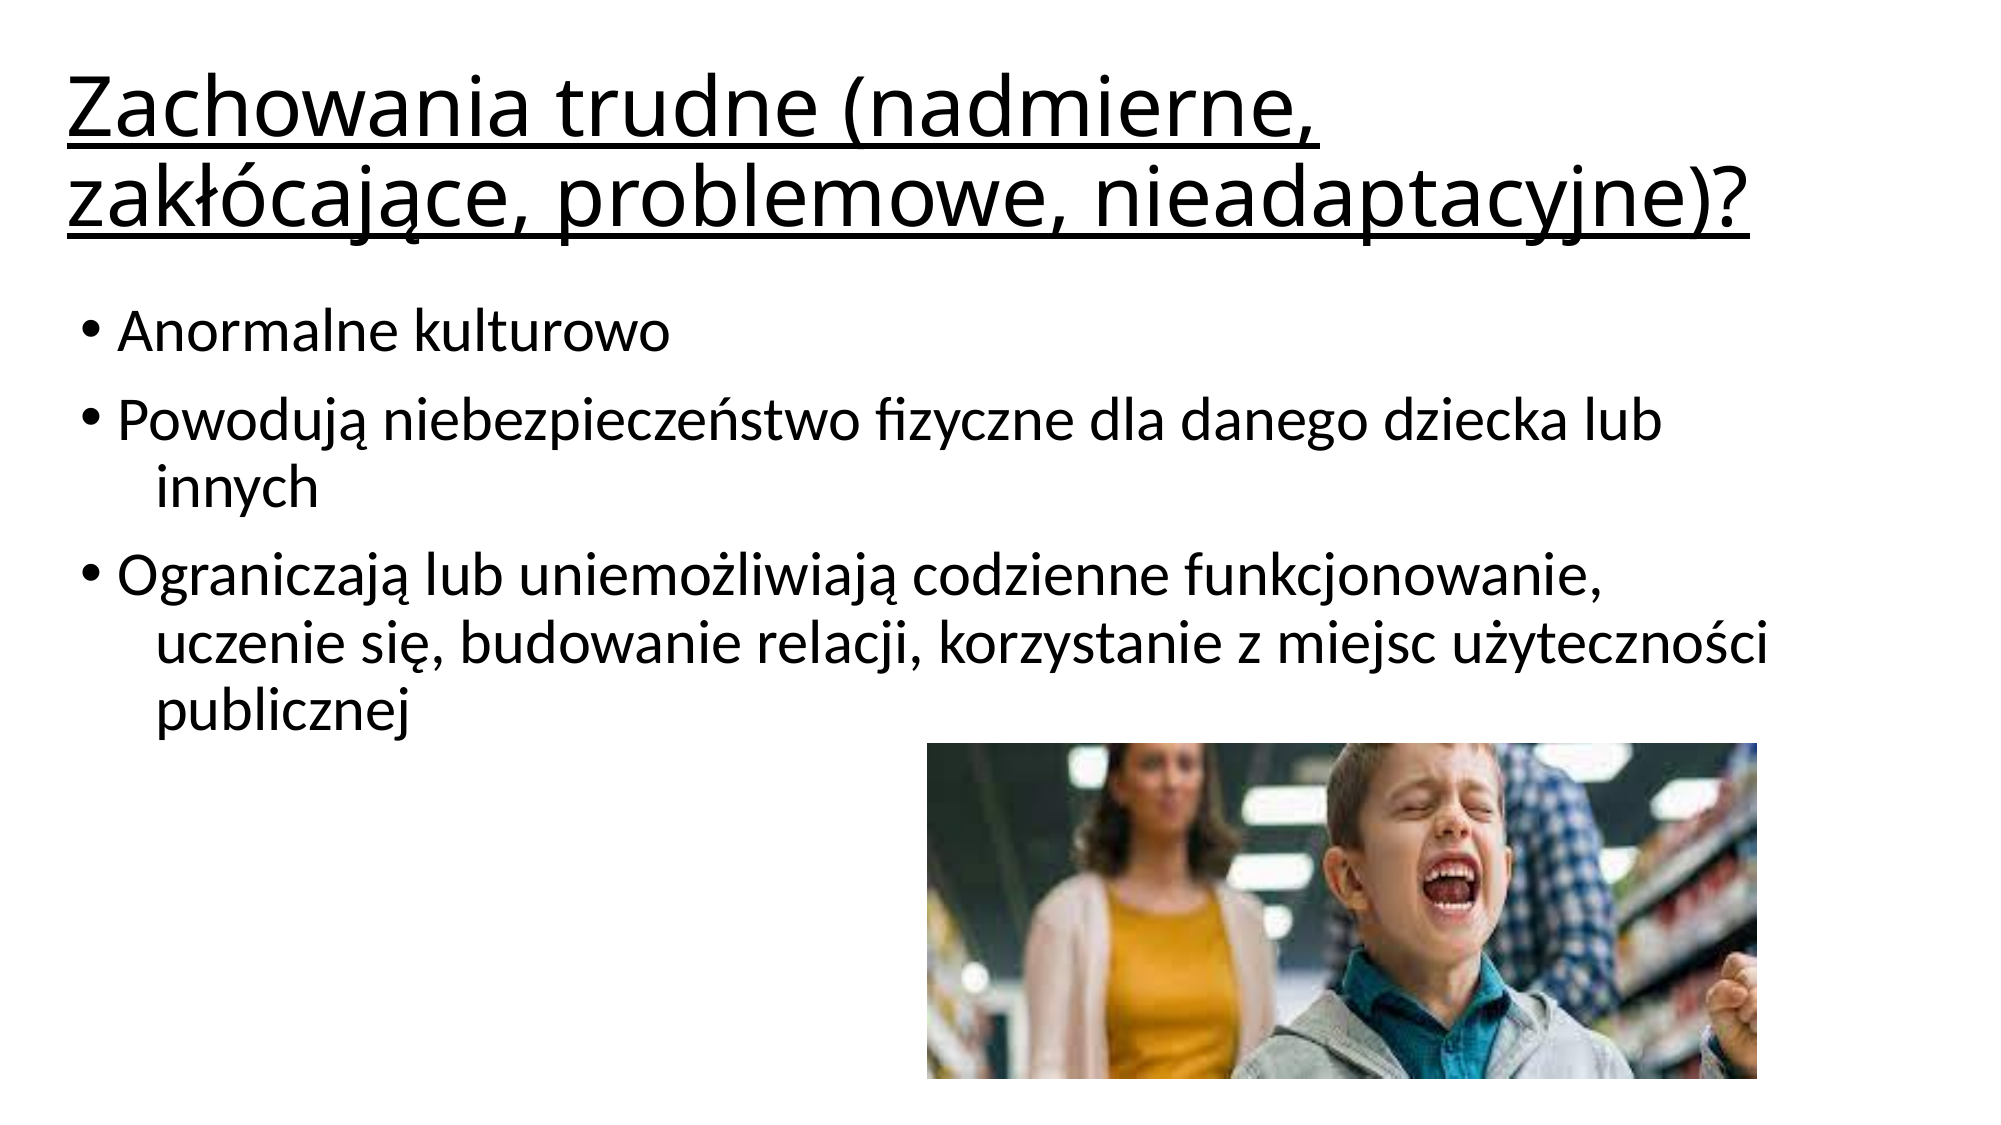

# Zachowania trudne (nadmierne, zakłócające, problemowe, nieadaptacyjne)?
Anormalne kulturowo
Powodują niebezpieczeństwo fizyczne dla danego dziecka lub innych
Ograniczają lub uniemożliwiają codzienne funkcjonowanie, uczenie się, budowanie relacji, korzystanie z miejsc użyteczności publicznej